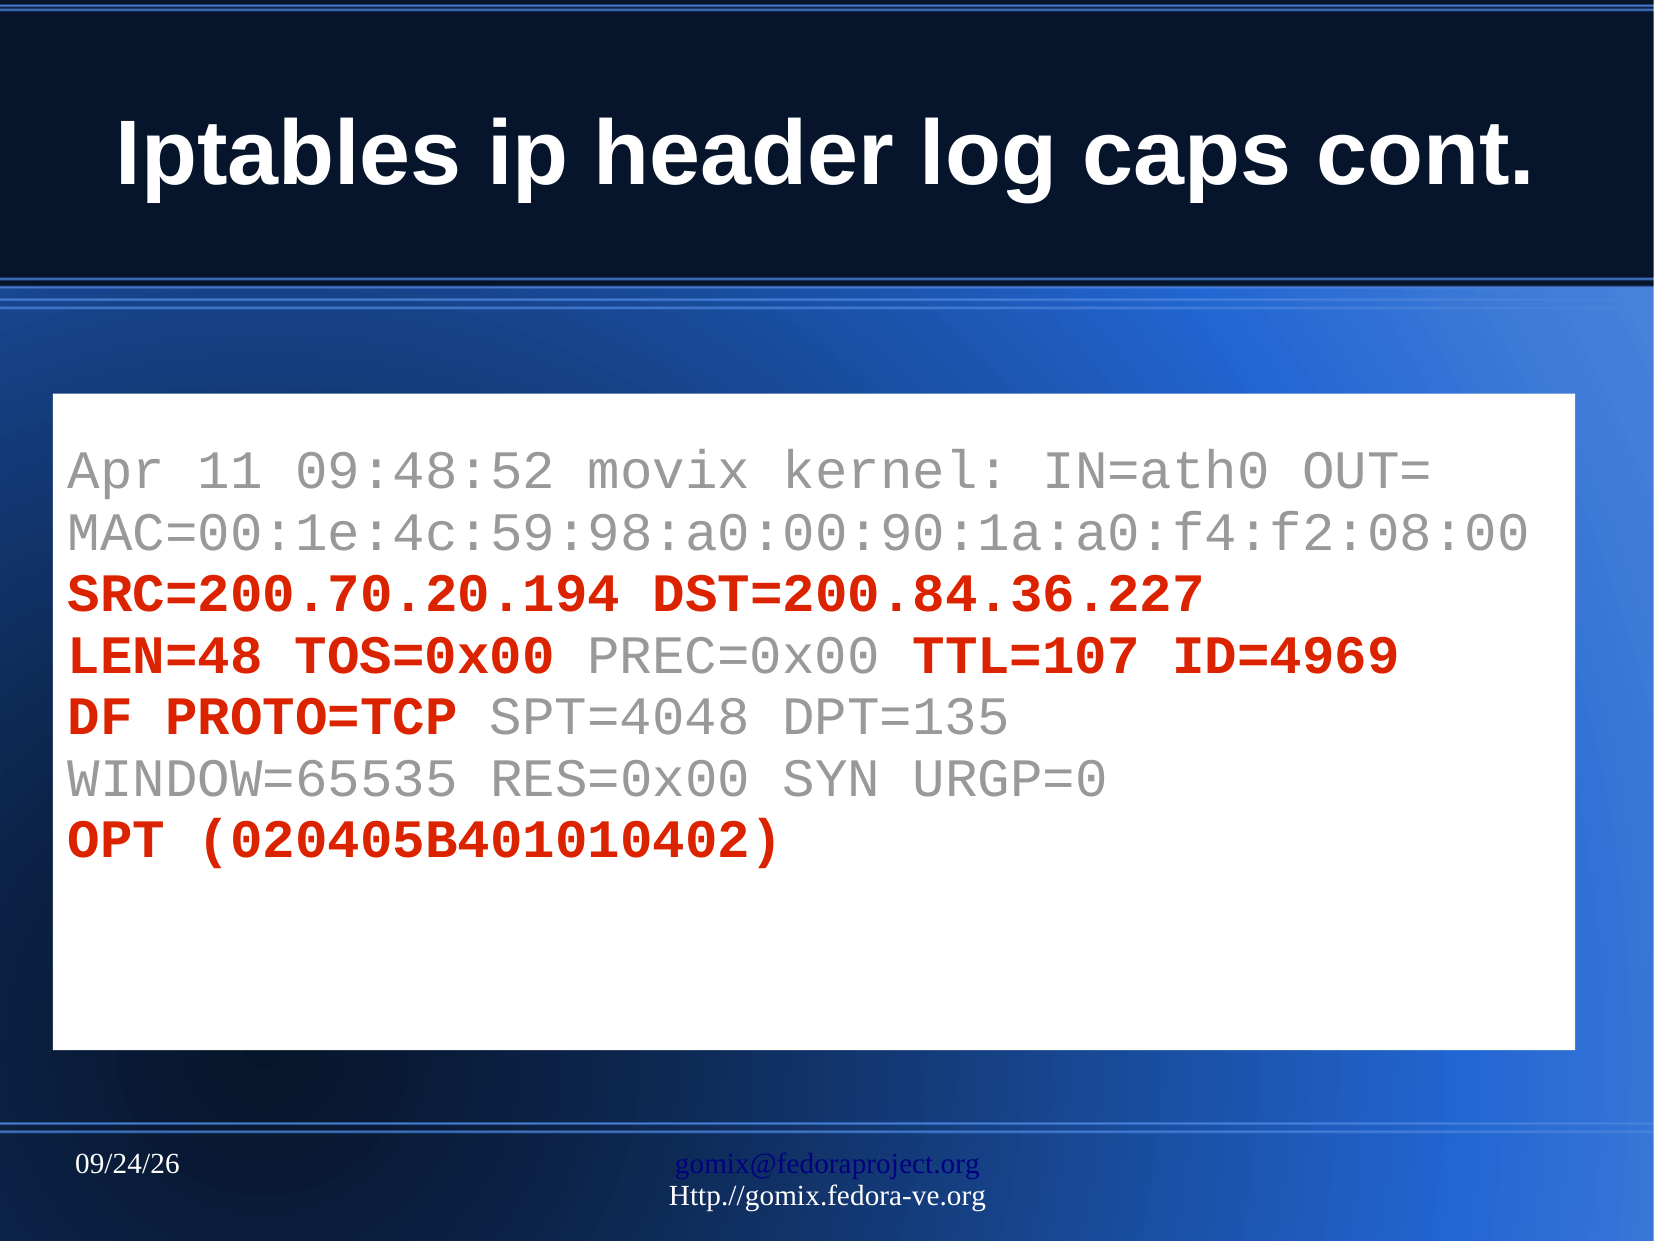

# Iptables ip header log caps cont.
Apr 11 09:48:52 movix kernel: IN=ath0 OUT=
MAC=00:1e:4c:59:98:a0:00:90:1a:a0:f4:f2:08:00
SRC=200.70.20.194 DST=200.84.36.227
LEN=48 TOS=0x00 PREC=0x00 TTL=107 ID=4969
DF PROTO=TCP SPT=4048 DPT=135
WINDOW=65535 RES=0x00 SYN URGP=0
OPT (020405B401010402)